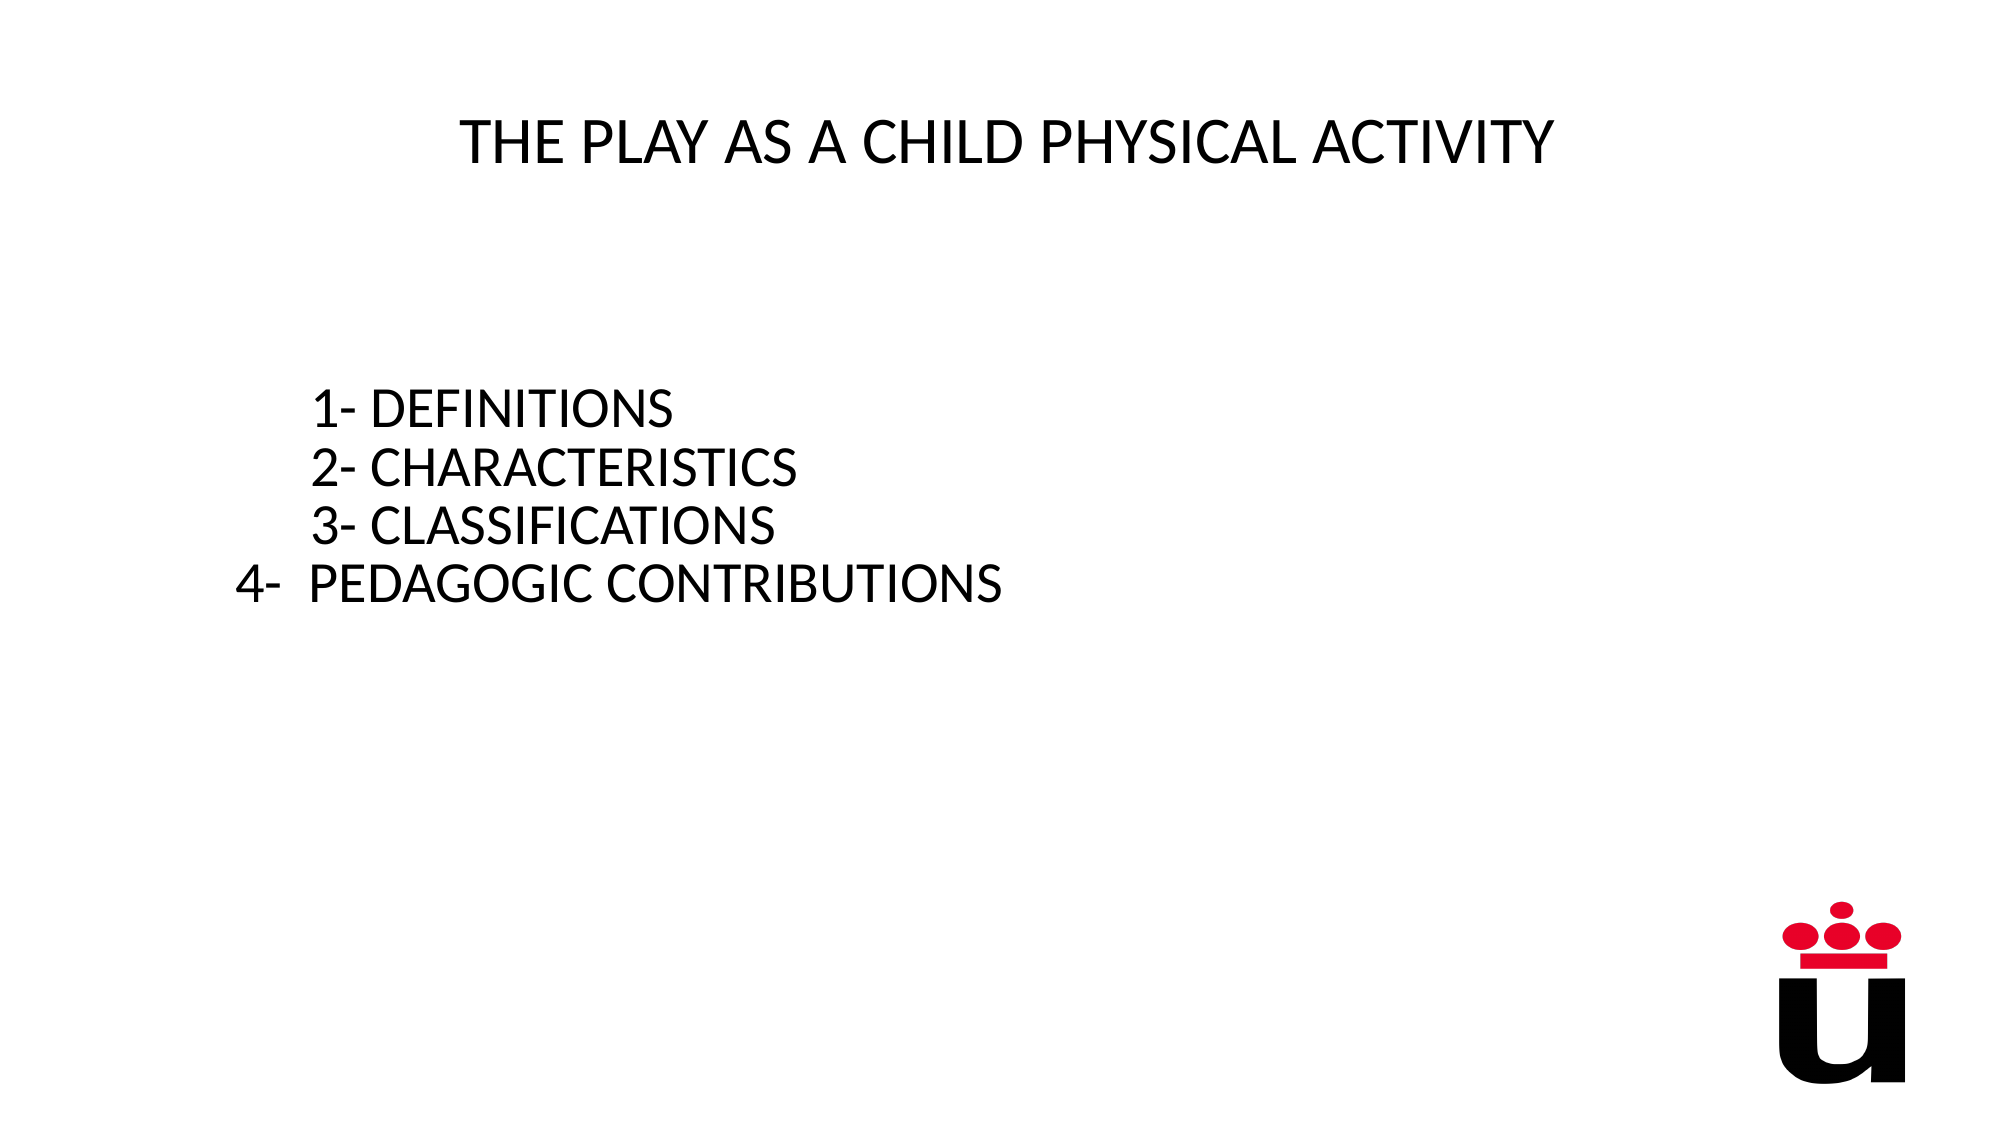

# THE PLAY AS A CHILD PHYSICAL ACTIVITY
1- DEFINITIONS
2- CHARACTERISTICS
3- CLASSIFICATIONS
	4- PEDAGOGIC CONTRIBUTIONS